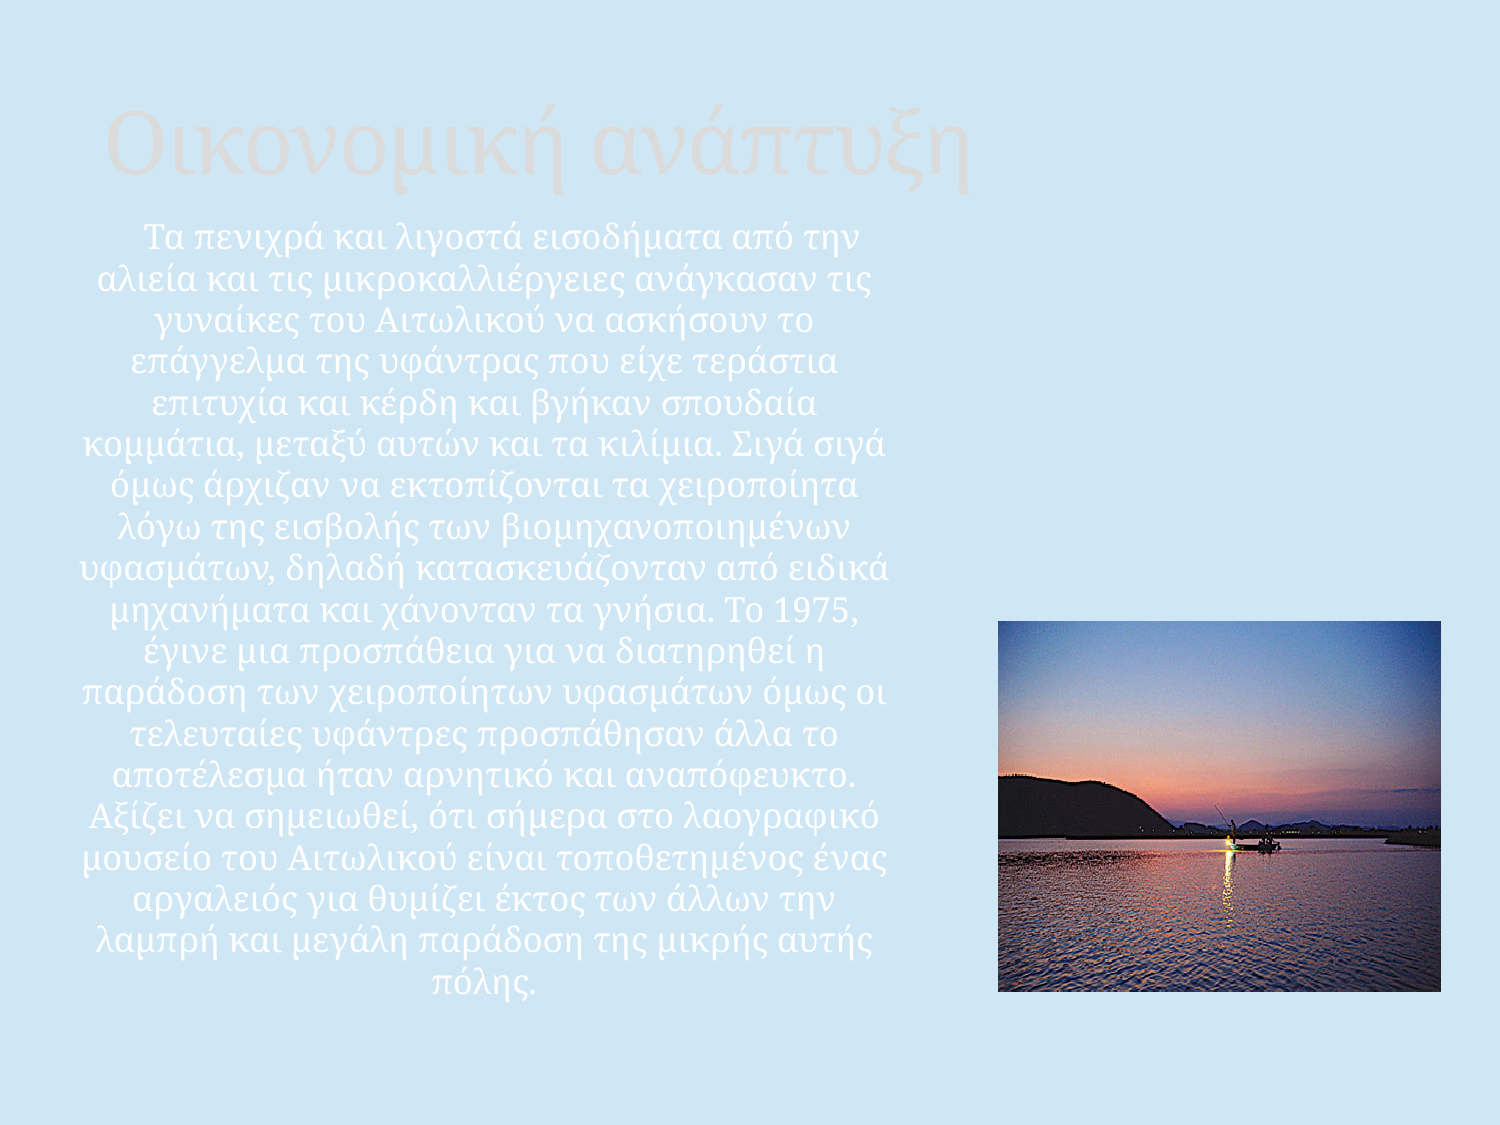

# Οικονομική ανάπτυξη
 Τα πενιχρά και λιγοστά εισοδήματα από την αλιεία και τις μικροκαλλιέργειες ανάγκασαν τις γυναίκες του Αιτωλικού να ασκήσουν το επάγγελμα της υφάντρας που είχε τεράστια επιτυχία και κέρδη και βγήκαν σπουδαία κομμάτια, μεταξύ αυτών και τα κιλίμια. Σιγά σιγά όμως άρχιζαν να εκτοπίζονται τα χειροποίητα λόγω της εισβολής των βιομηχανοποιημένων υφασμάτων, δηλαδή κατασκευάζονταν από ειδικά μηχανήματα και χάνονταν τα γνήσια. Το 1975, έγινε μια προσπάθεια για να διατηρηθεί η παράδοση των χειροποίητων υφασμάτων όμως οι τελευταίες υφάντρες προσπάθησαν άλλα το αποτέλεσμα ήταν αρνητικό και αναπόφευκτο. Αξίζει να σημειωθεί, ότι σήμερα στο λαογραφικό μουσείο του Αιτωλικού είναι τοποθετημένος ένας αργαλειός για θυμίζει έκτος των άλλων την λαμπρή και μεγάλη παράδοση της μικρής αυτής πόλης.